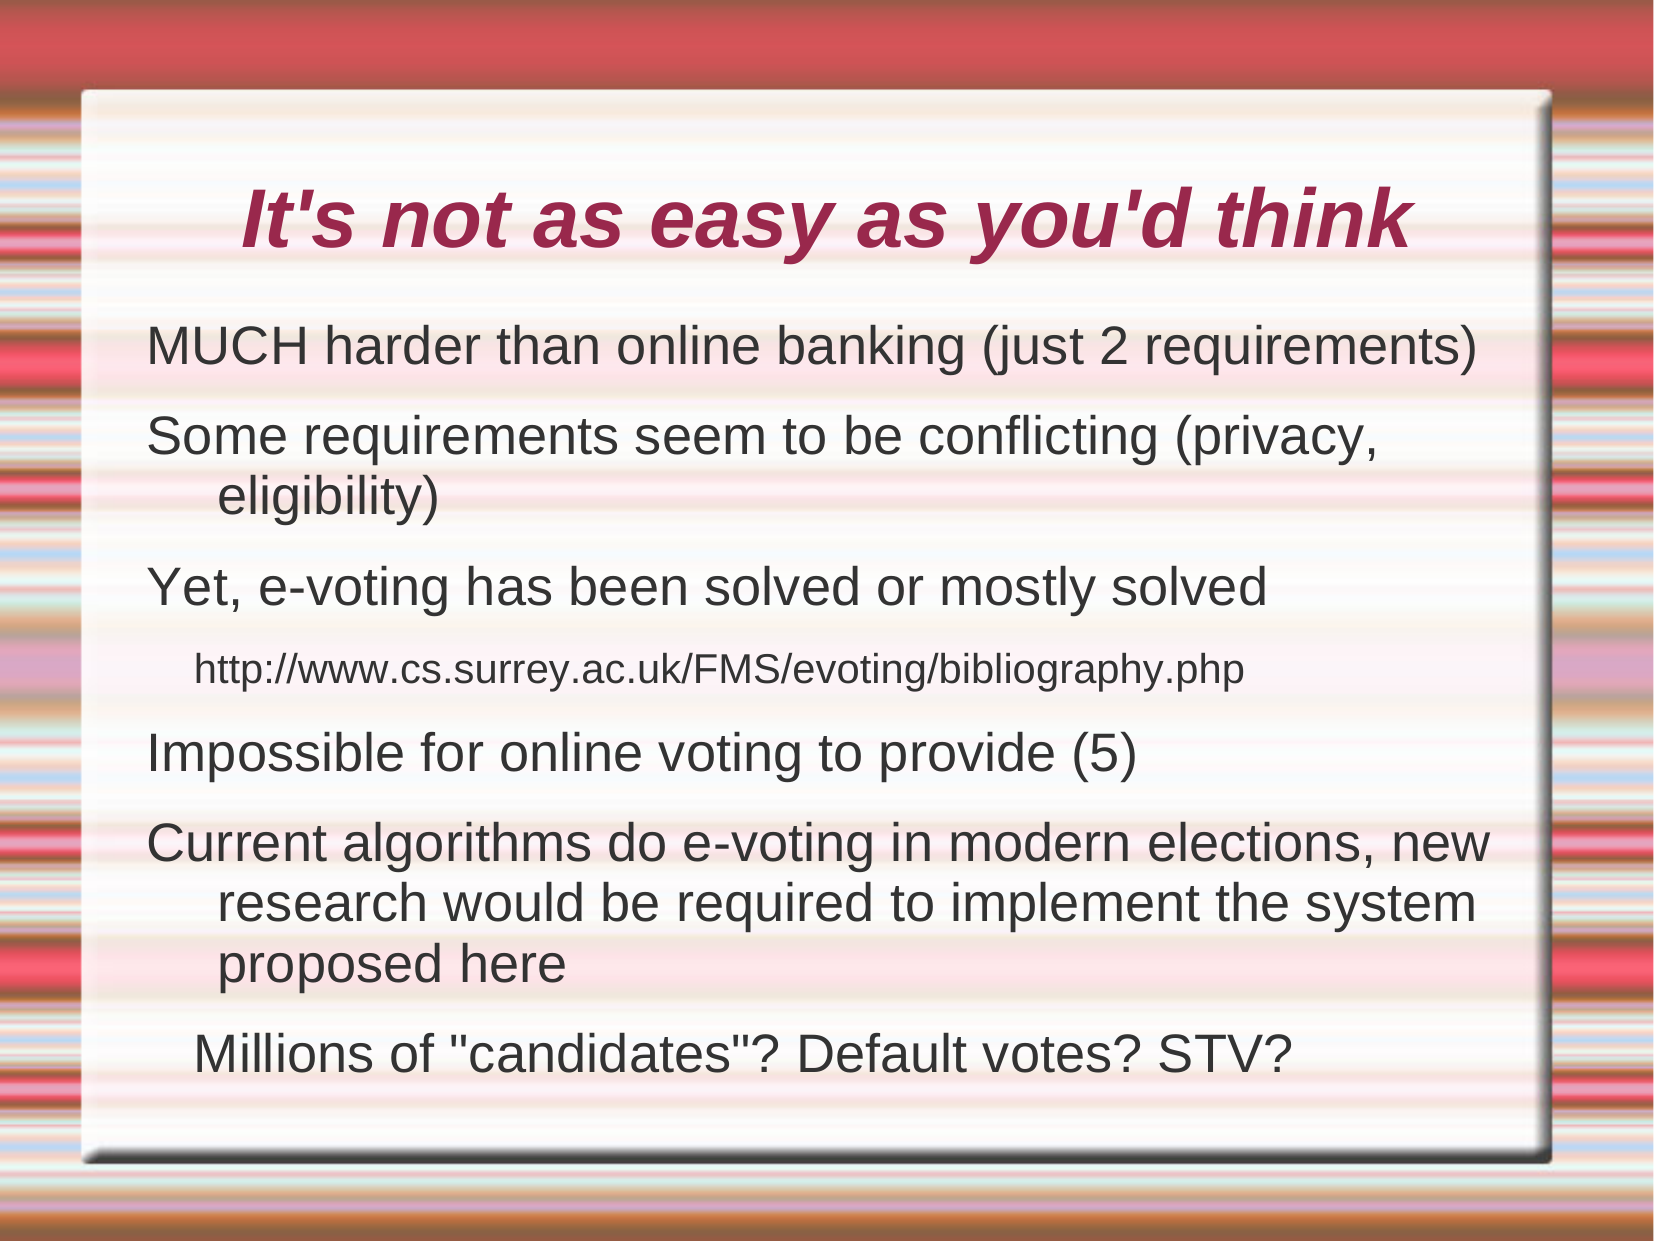

# It's not as easy as you'd think
MUCH harder than online banking (just 2 requirements)
Some requirements seem to be conflicting (privacy, eligibility)
Yet, e-voting has been solved or mostly solved
http://www.cs.surrey.ac.uk/FMS/evoting/bibliography.php
Impossible for online voting to provide (5)
Current algorithms do e-voting in modern elections, new research would be required to implement the system proposed here
Millions of "candidates"? Default votes? STV?